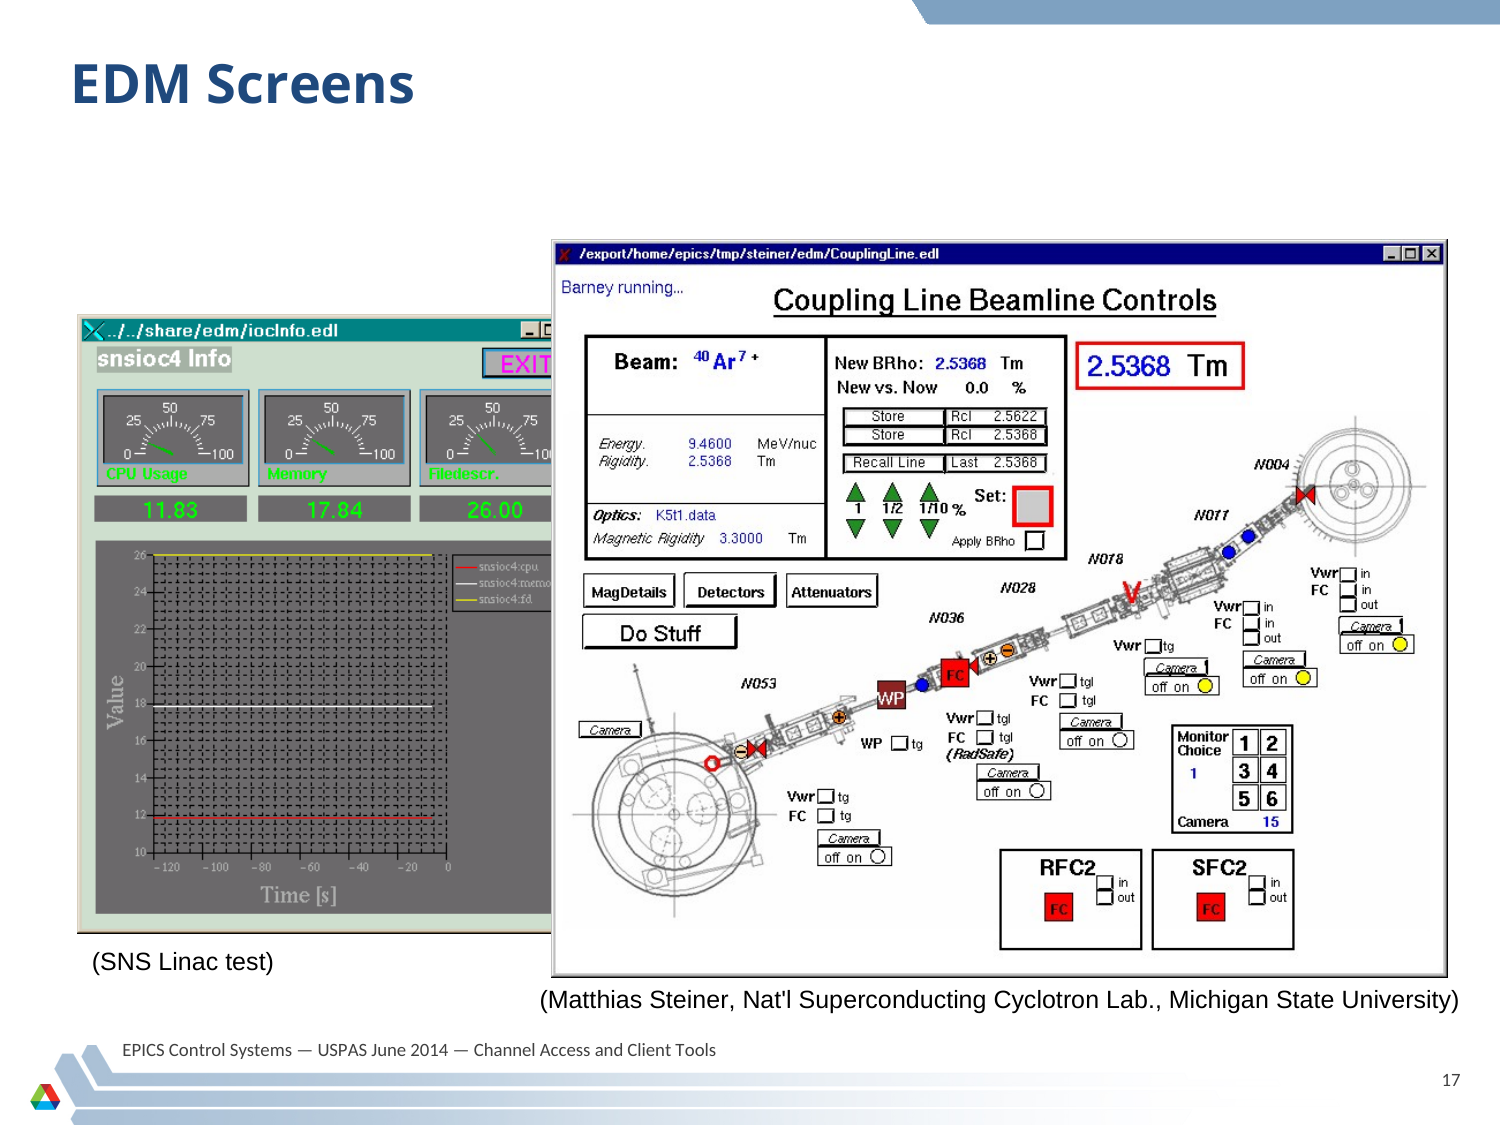

# EDM Screens
(SNS Linac test)
(Matthias Steiner, Nat'l Superconducting Cyclotron Lab., Michigan State University)
EPICS Control Systems — USPAS June 2014 — Channel Access and Client Tools
17